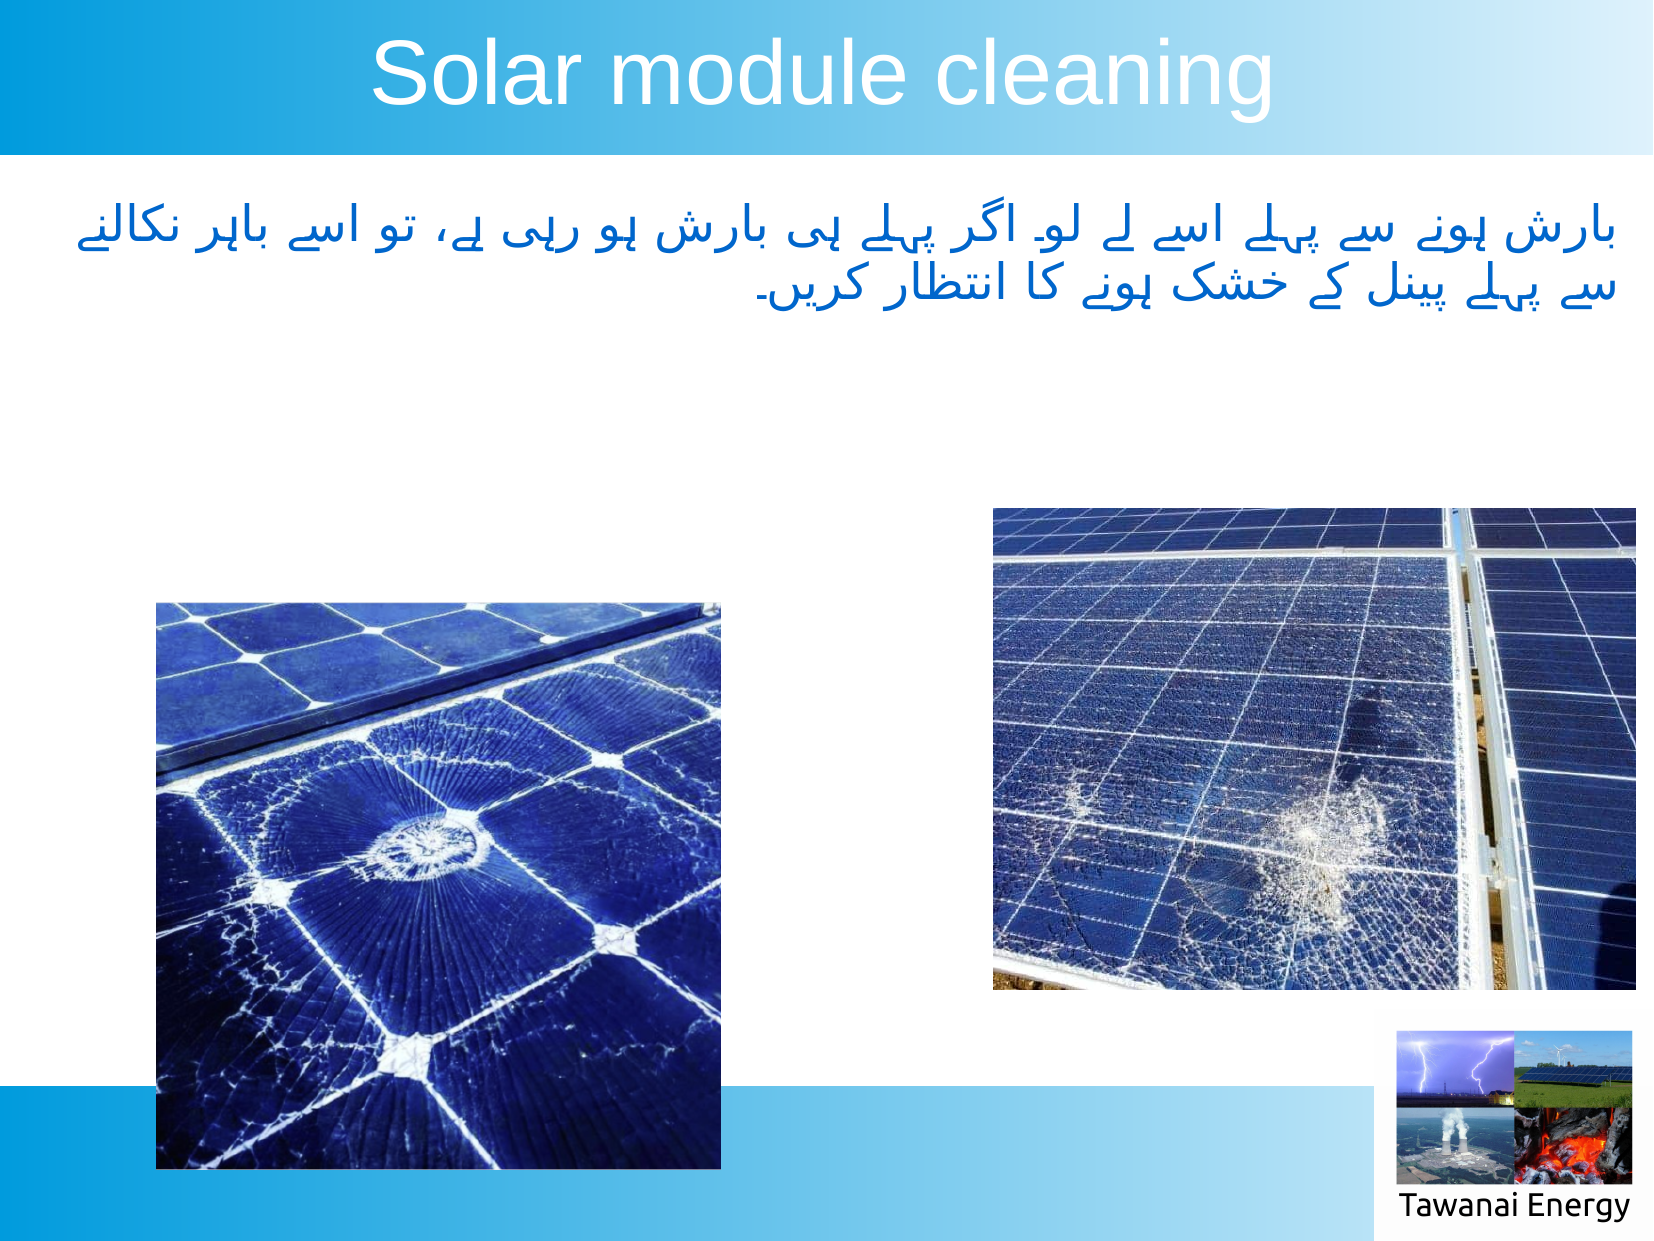

# Solar module cleaning
بارش ہونے سے پہلے اسے لے لو۔ اگر پہلے ہی بارش ہو رہی ہے، تو اسے باہر نکالنے سے پہلے پینل کے خشک ہونے کا انتظار کریں۔